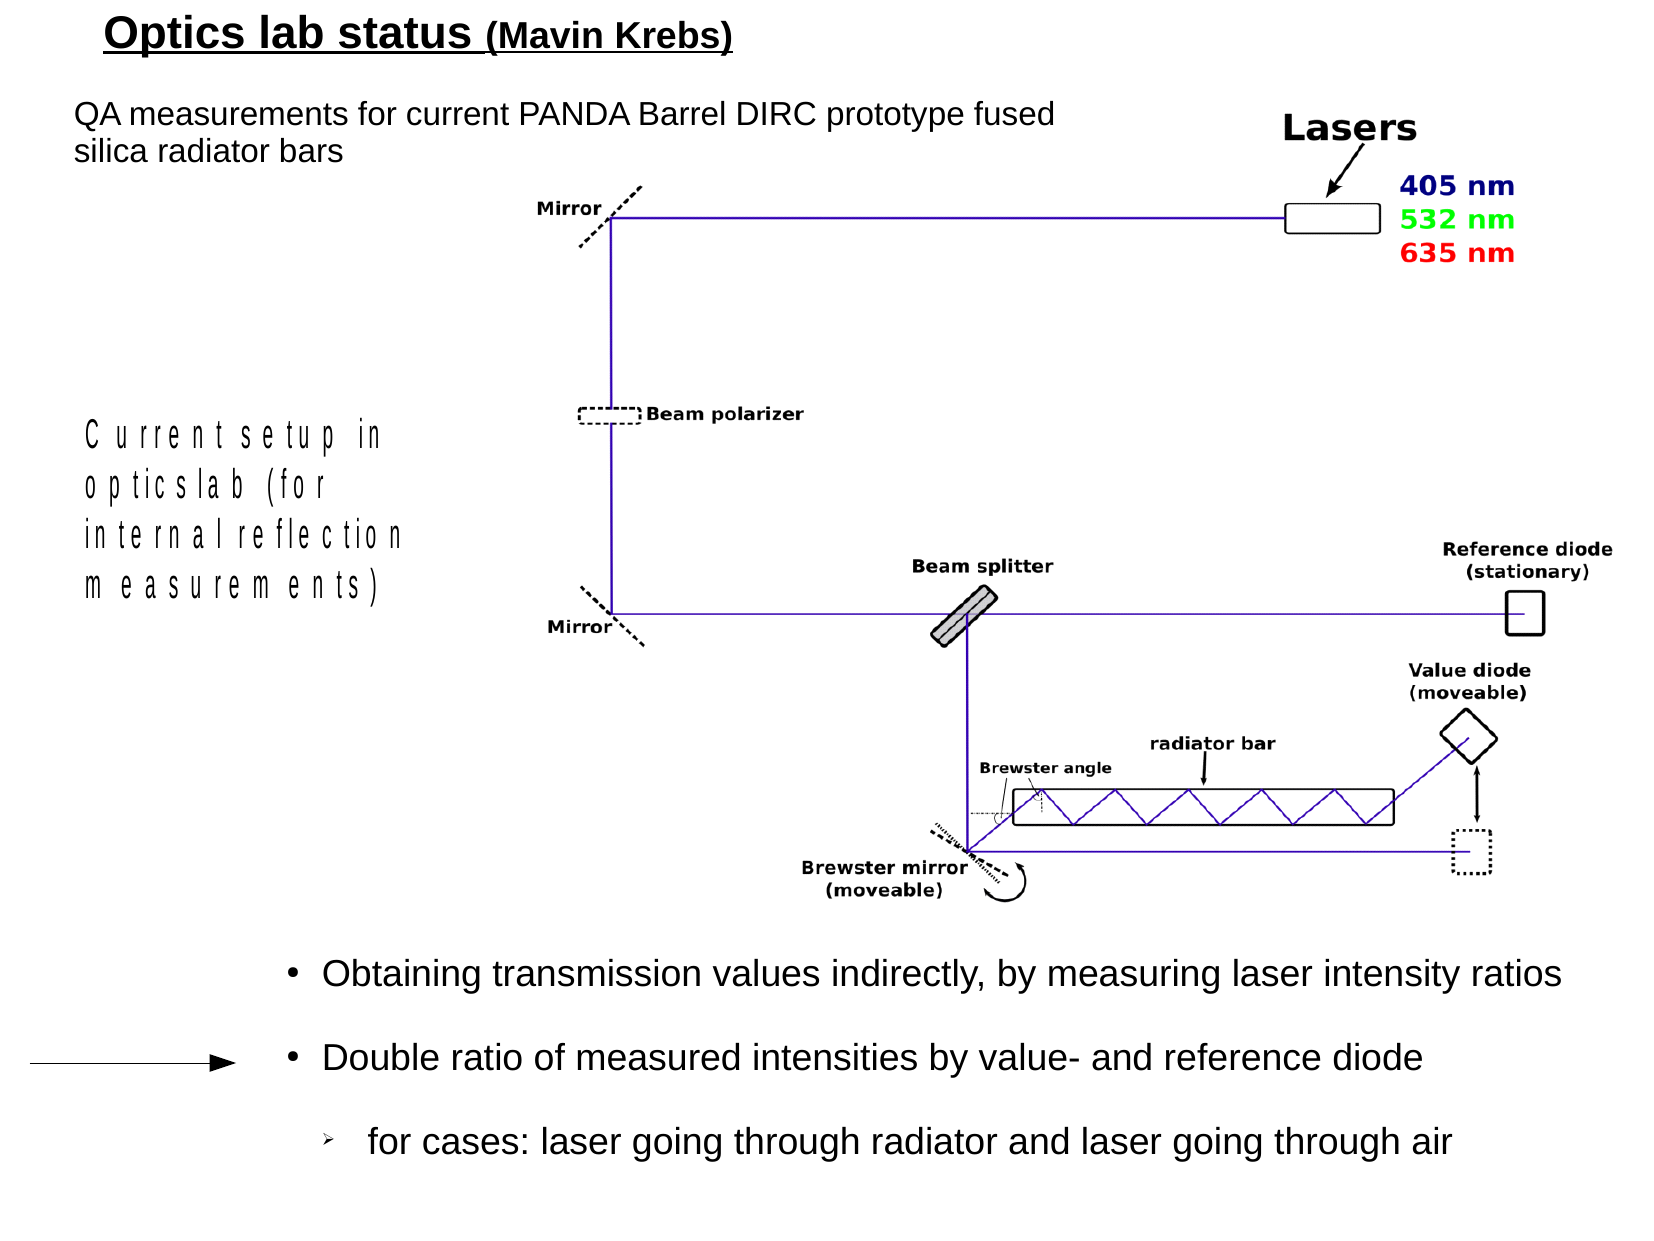

Optics lab status (Mavin Krebs)
QA measurements for current PANDA Barrel DIRC prototype fused silica radiator bars
Obtaining transmission values indirectly, by measuring laser intensity ratios
Double ratio of measured intensities by value- and reference diode
 for cases: laser going through radiator and laser going through air